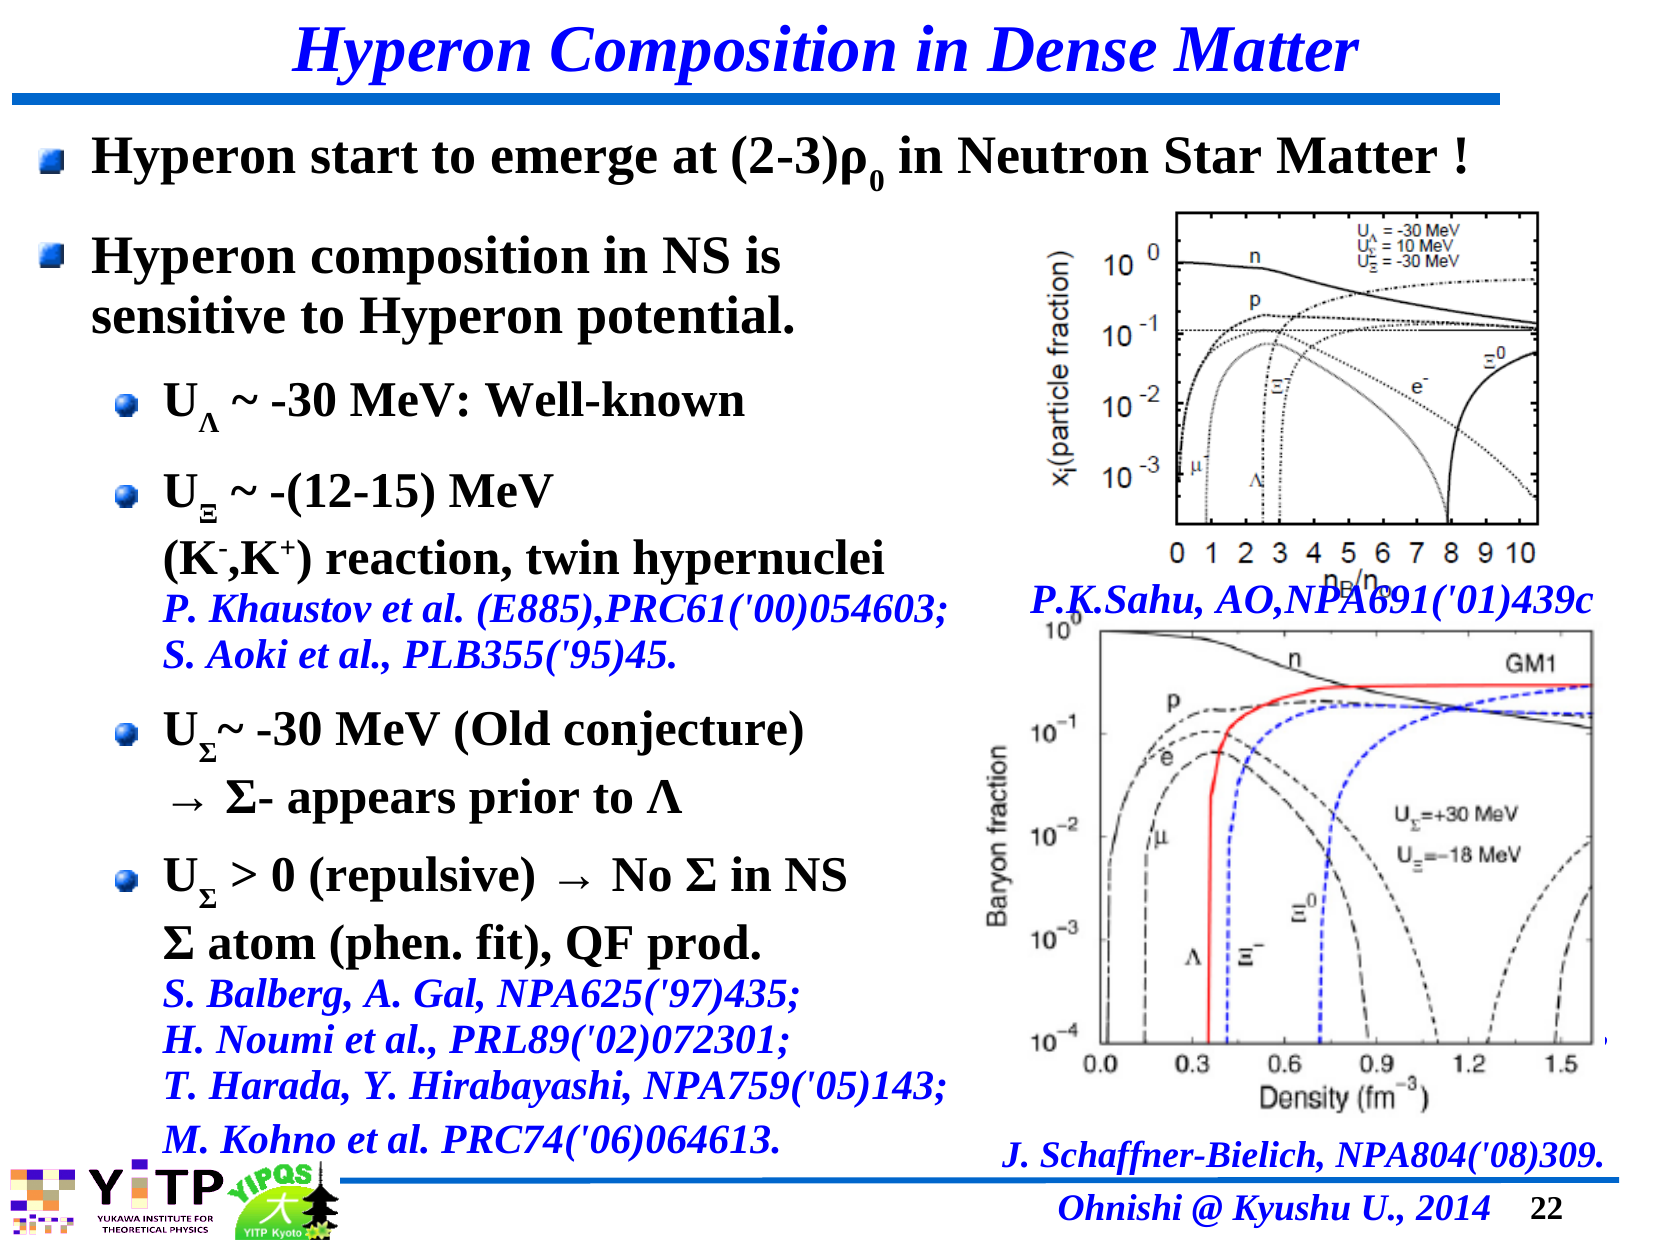

# Hyperon Composition in Dense Matter
Hyperon start to emerge at (2-3)ρ0 in Neutron Star Matter !
Hyperon composition in NS is
sensitive to Hyperon potential.
UΛ ~ -30 MeV: Well-known
UΞ ~ -(12-15) MeV
(K-,K+) reaction, twin hypernuclei
P. Khaustov et al. (E885),PRC61('00)054603;
S. Aoki et al., PLB355('95)45.
UΣ~ -30 MeV (Old conjecture)
→ Σ- appears prior to Λ
UΣ > 0 (repulsive) → No Σ in NS
Σ atom (phen. fit), QF prod.
S. Balberg, A. Gal, NPA625('97)435;
H. Noumi et al., PRL89('02)072301;
T. Harada, Y. Hirabayashi, NPA759('05)143;
M. Kohno et al. PRC74('06)064613.
P.K.Sahu, AO,NPA691('01)439c
Λ
Σ-
 J. Schaffner, I. N. Mishustin,
PRC 53('96)1416
J. Schaffner-Bielich, NPA804('08)309.